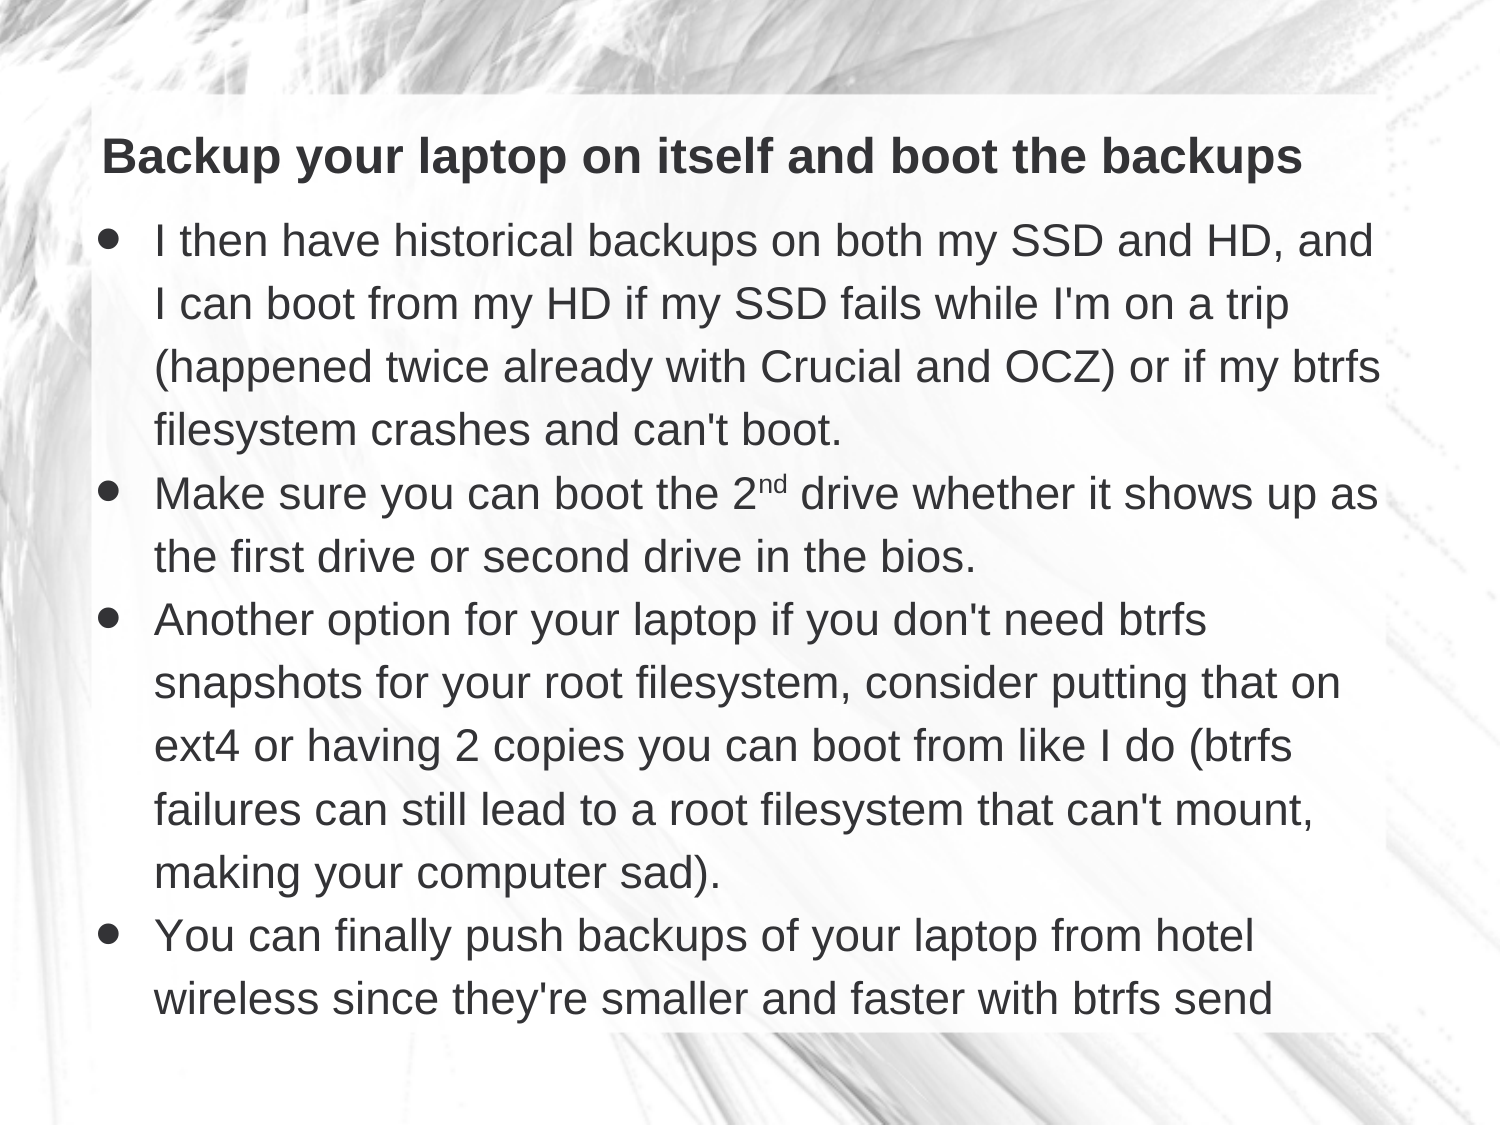

# Backup your laptop on itself and boot the backups
I then have historical backups on both my SSD and HD, and I can boot from my HD if my SSD fails while I'm on a trip (happened twice already with Crucial and OCZ) or if my btrfs filesystem crashes and can't boot.
Make sure you can boot the 2nd drive whether it shows up as the first drive or second drive in the bios.
Another option for your laptop if you don't need btrfs snapshots for your root filesystem, consider putting that on ext4 or having 2 copies you can boot from like I do (btrfs failures can still lead to a root filesystem that can't mount, making your computer sad).
You can finally push backups of your laptop from hotel wireless since they're smaller and faster with btrfs send